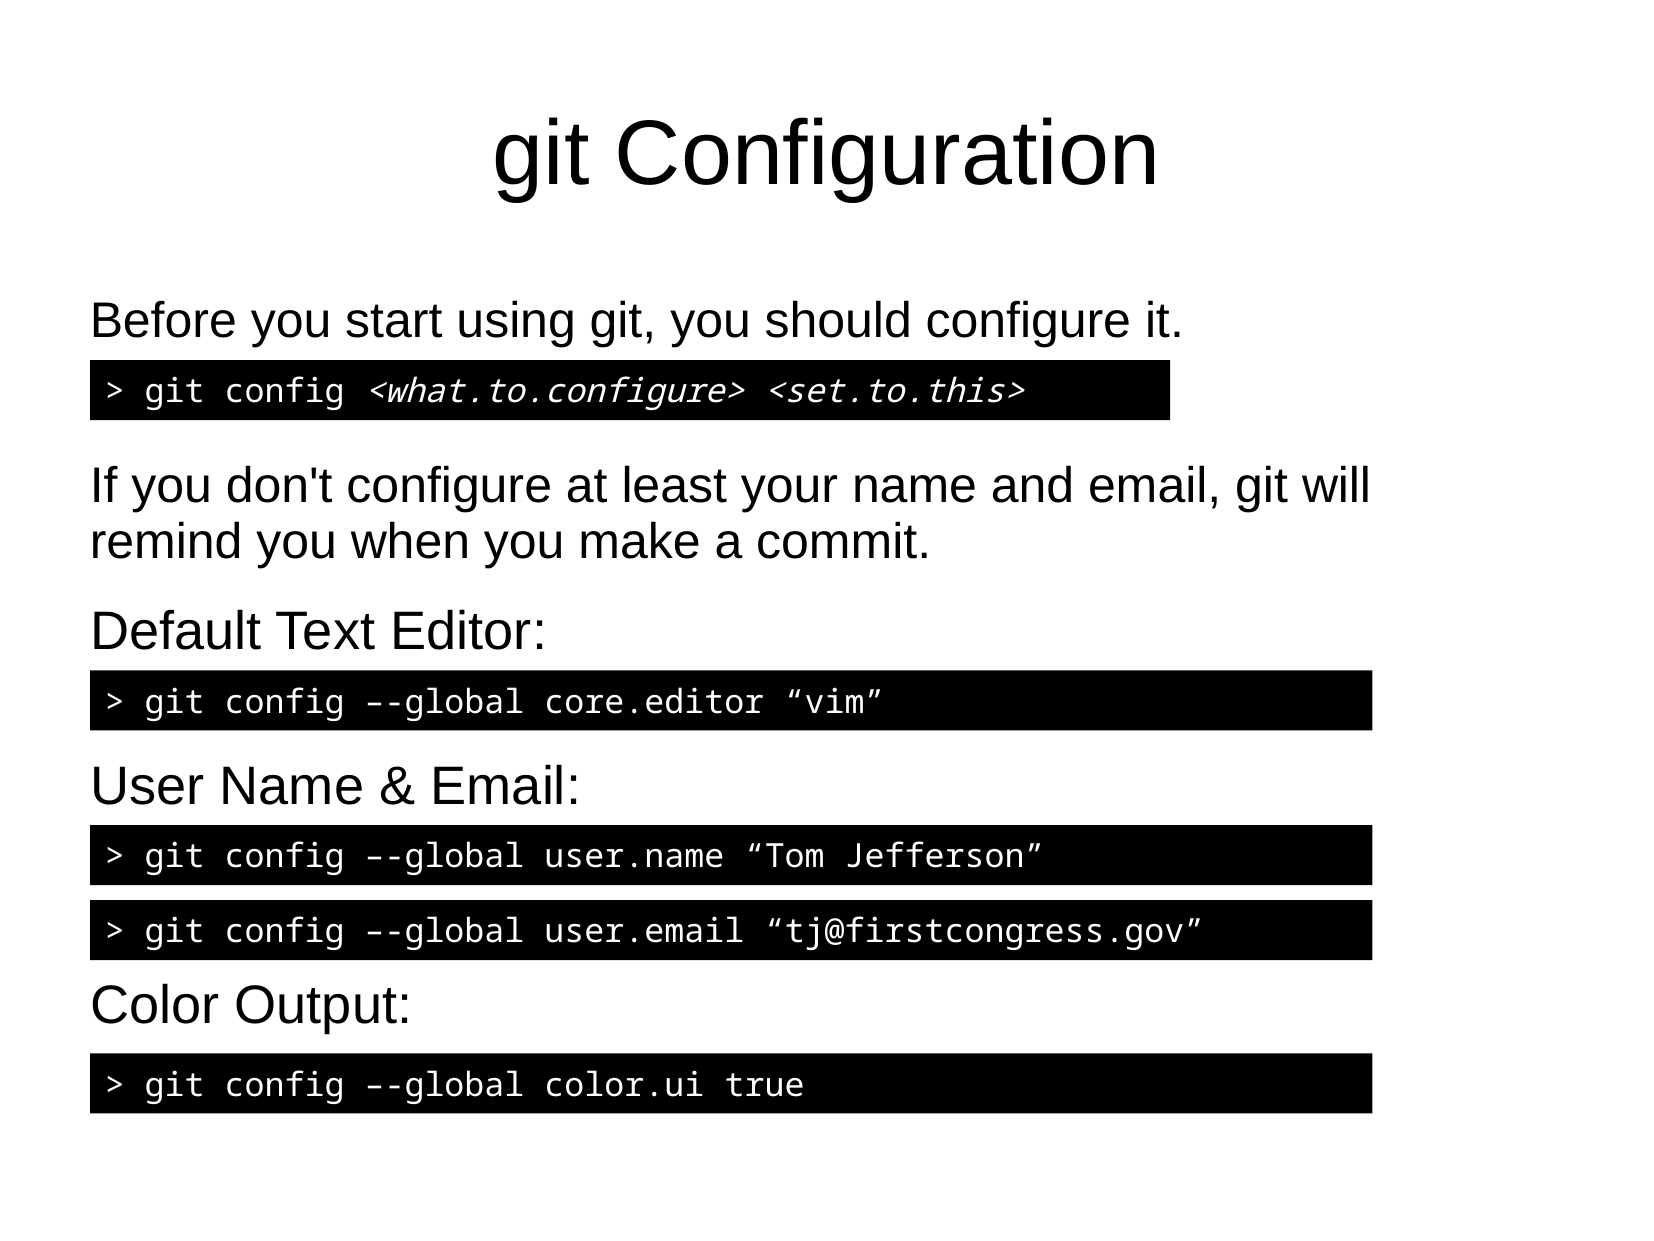

# git Configuration
Before you start using git, you should configure it.
> git config <what.to.configure> <set.to.this>
If you don't configure at least your name and email, git will remind you when you make a commit.
Default Text Editor:
> git config –-global core.editor “vim”
User Name & Email:
> git config –-global user.name “Tom Jefferson”
> git config –-global user.email “tj@firstcongress.gov”
Color Output:
> git config –-global color.ui true